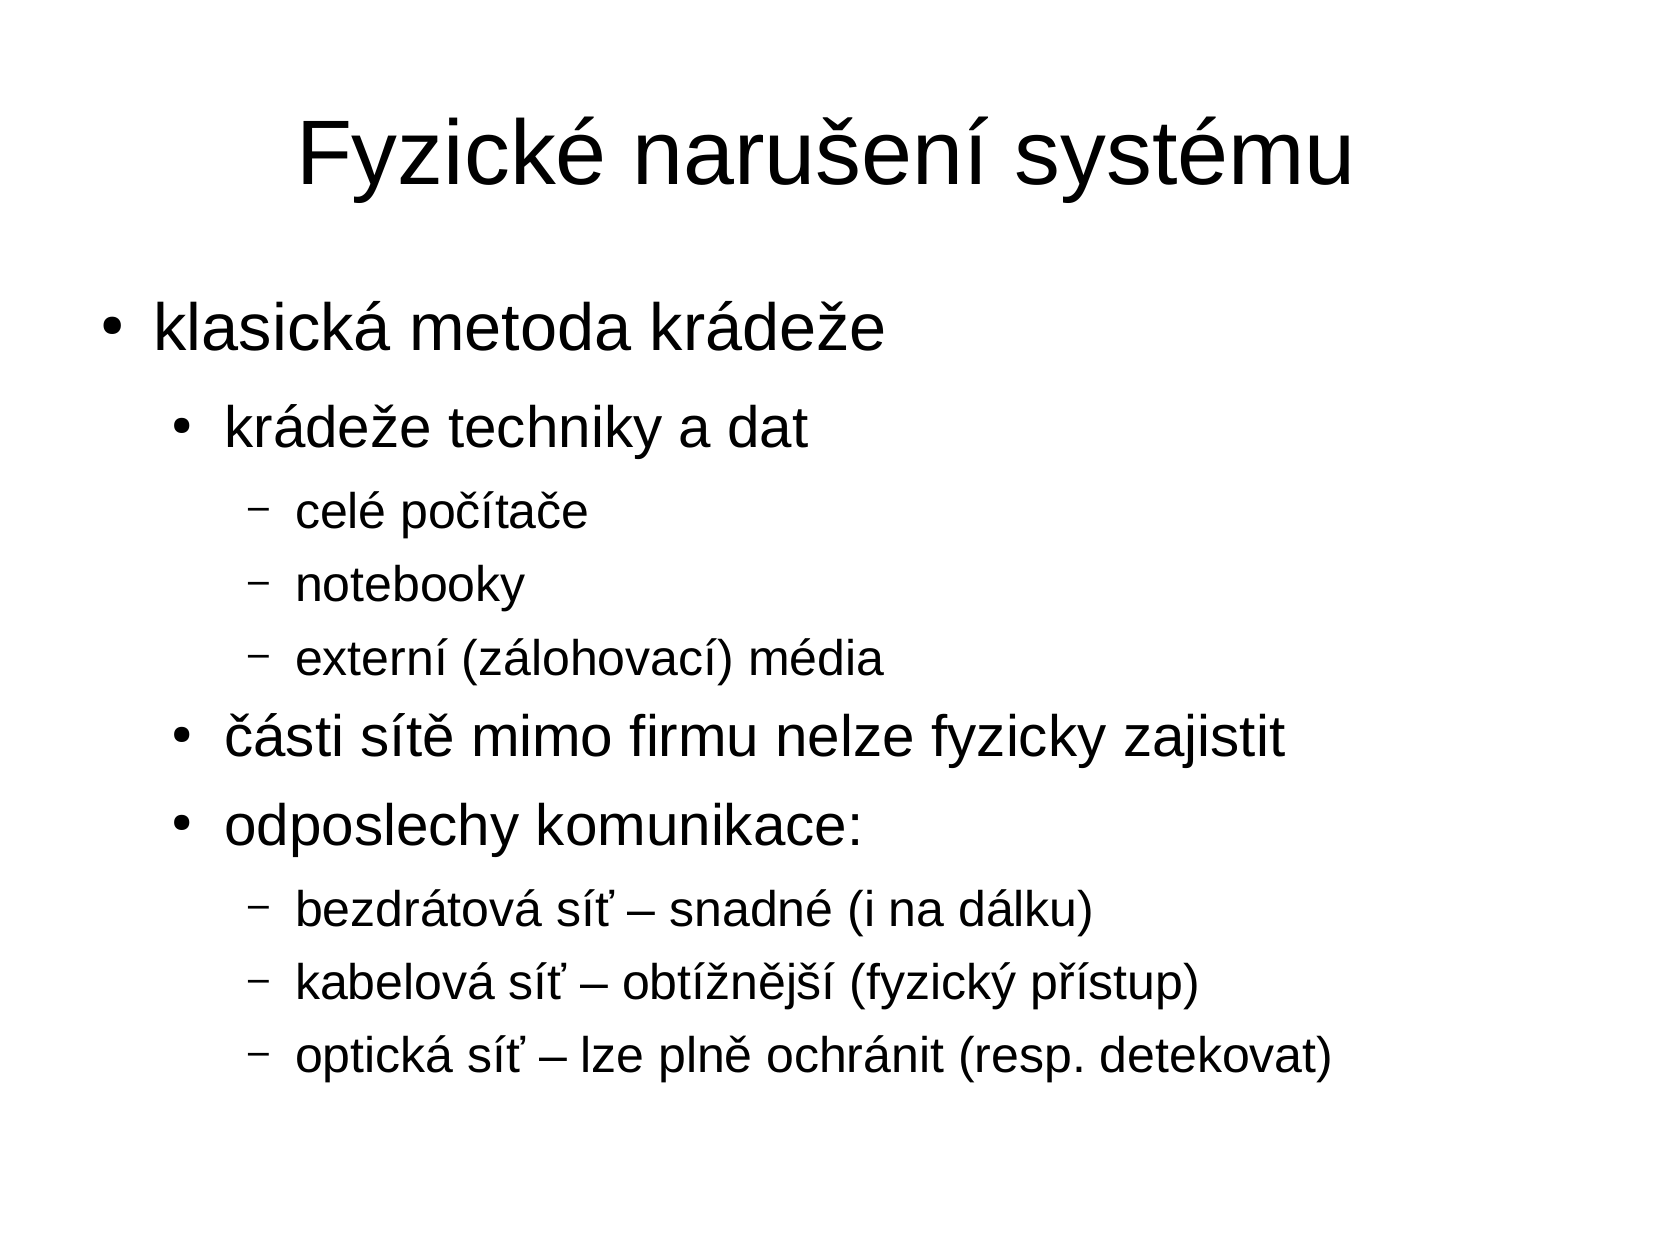

# Fyzické narušení systému
klasická metoda krádeže
krádeže techniky a dat
celé počítače
notebooky
externí (zálohovací) média
části sítě mimo firmu nelze fyzicky zajistit
odposlechy komunikace:
bezdrátová síť – snadné (i na dálku)
kabelová síť – obtížnější (fyzický přístup)
optická síť – lze plně ochránit (resp. detekovat)